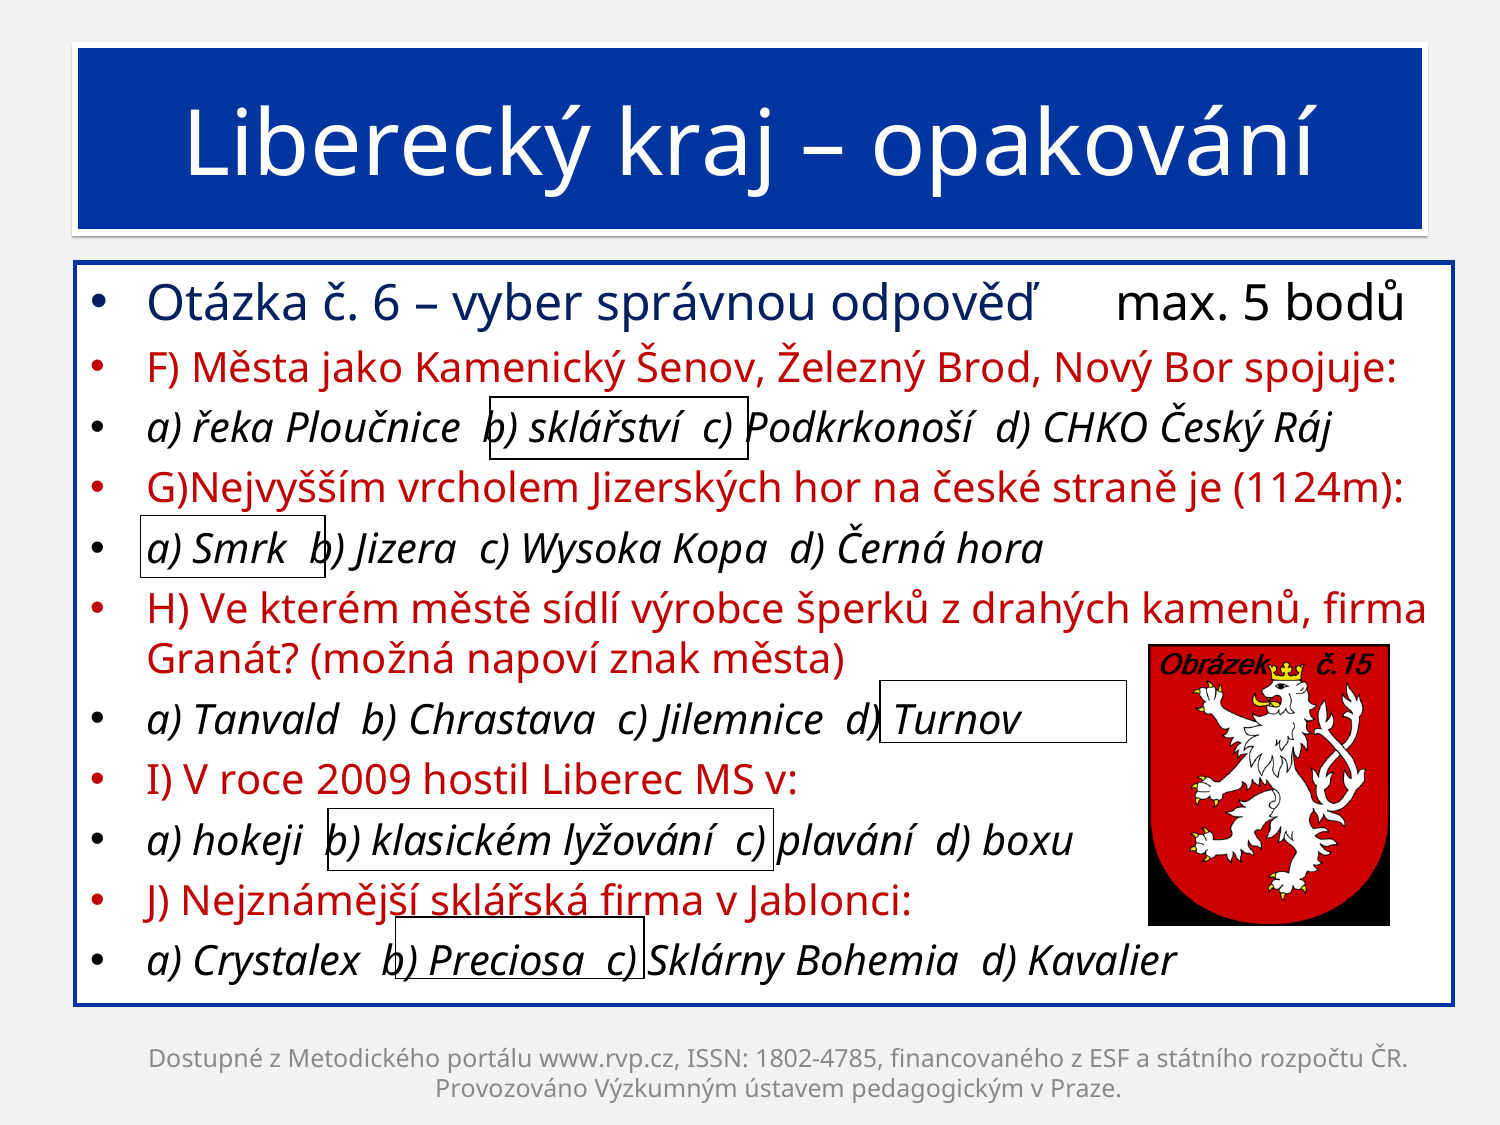

Liberecký kraj – opakování
# Otázka č. 6 – vyber správnou odpověď max. 5 bodů
F) Města jako Kamenický Šenov, Železný Brod, Nový Bor spojuje:
a) řeka Ploučnice b) sklářství c) Podkrkonoší d) CHKO Český Ráj
G)Nejvyšším vrcholem Jizerských hor na české straně je (1124m):
a) Smrk b) Jizera c) Wysoka Kopa d) Černá hora
H) Ve kterém městě sídlí výrobce šperků z drahých kamenů, firma Granát? (možná napoví znak města)
a) Tanvald b) Chrastava c) Jilemnice d) Turnov
I) V roce 2009 hostil Liberec MS v:
a) hokeji b) klasickém lyžování c) plavání d) boxu
J) Nejznámější sklářská firma v Jablonci:
a) Crystalex b) Preciosa c) Sklárny Bohemia d) Kavalier
Dostupné z Metodického portálu www.rvp.cz, ISSN: 1802-4785, financovaného z ESF a státního rozpočtu ČR. Provozováno Výzkumným ústavem pedagogickým v Praze.